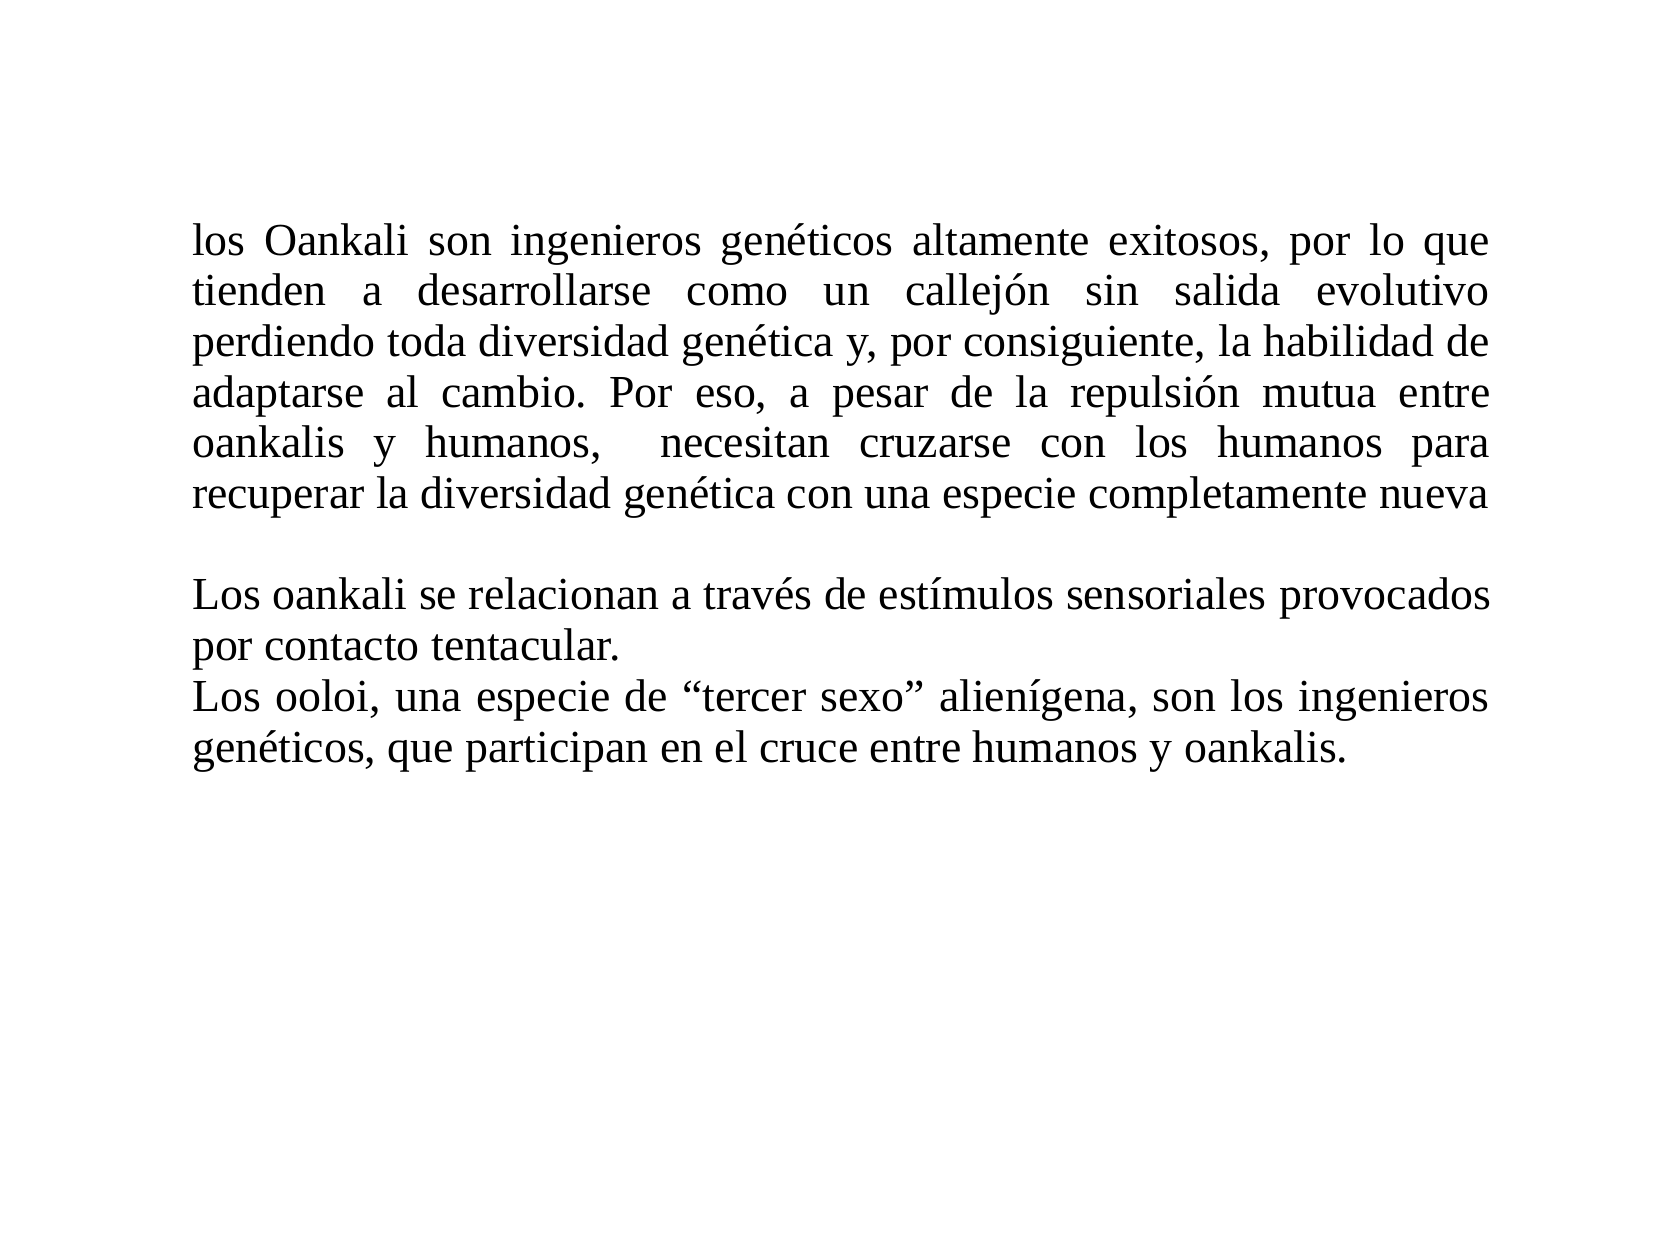

los Oankali son ingenieros genéticos altamente exitosos, por lo que tienden a desarrollarse como un callejón sin salida evolutivo perdiendo toda diversidad genética y, por consiguiente, la habilidad de adaptarse al cambio. Por eso, a pesar de la repulsión mutua entre oankalis y humanos, necesitan cruzarse con los humanos para recuperar la diversidad genética con una especie completamente nueva
Los oankali se relacionan a través de estímulos sensoriales provocados por contacto tentacular.
Los ooloi, una especie de “tercer sexo” alienígena, son los ingenieros genéticos, que participan en el cruce entre humanos y oankalis.